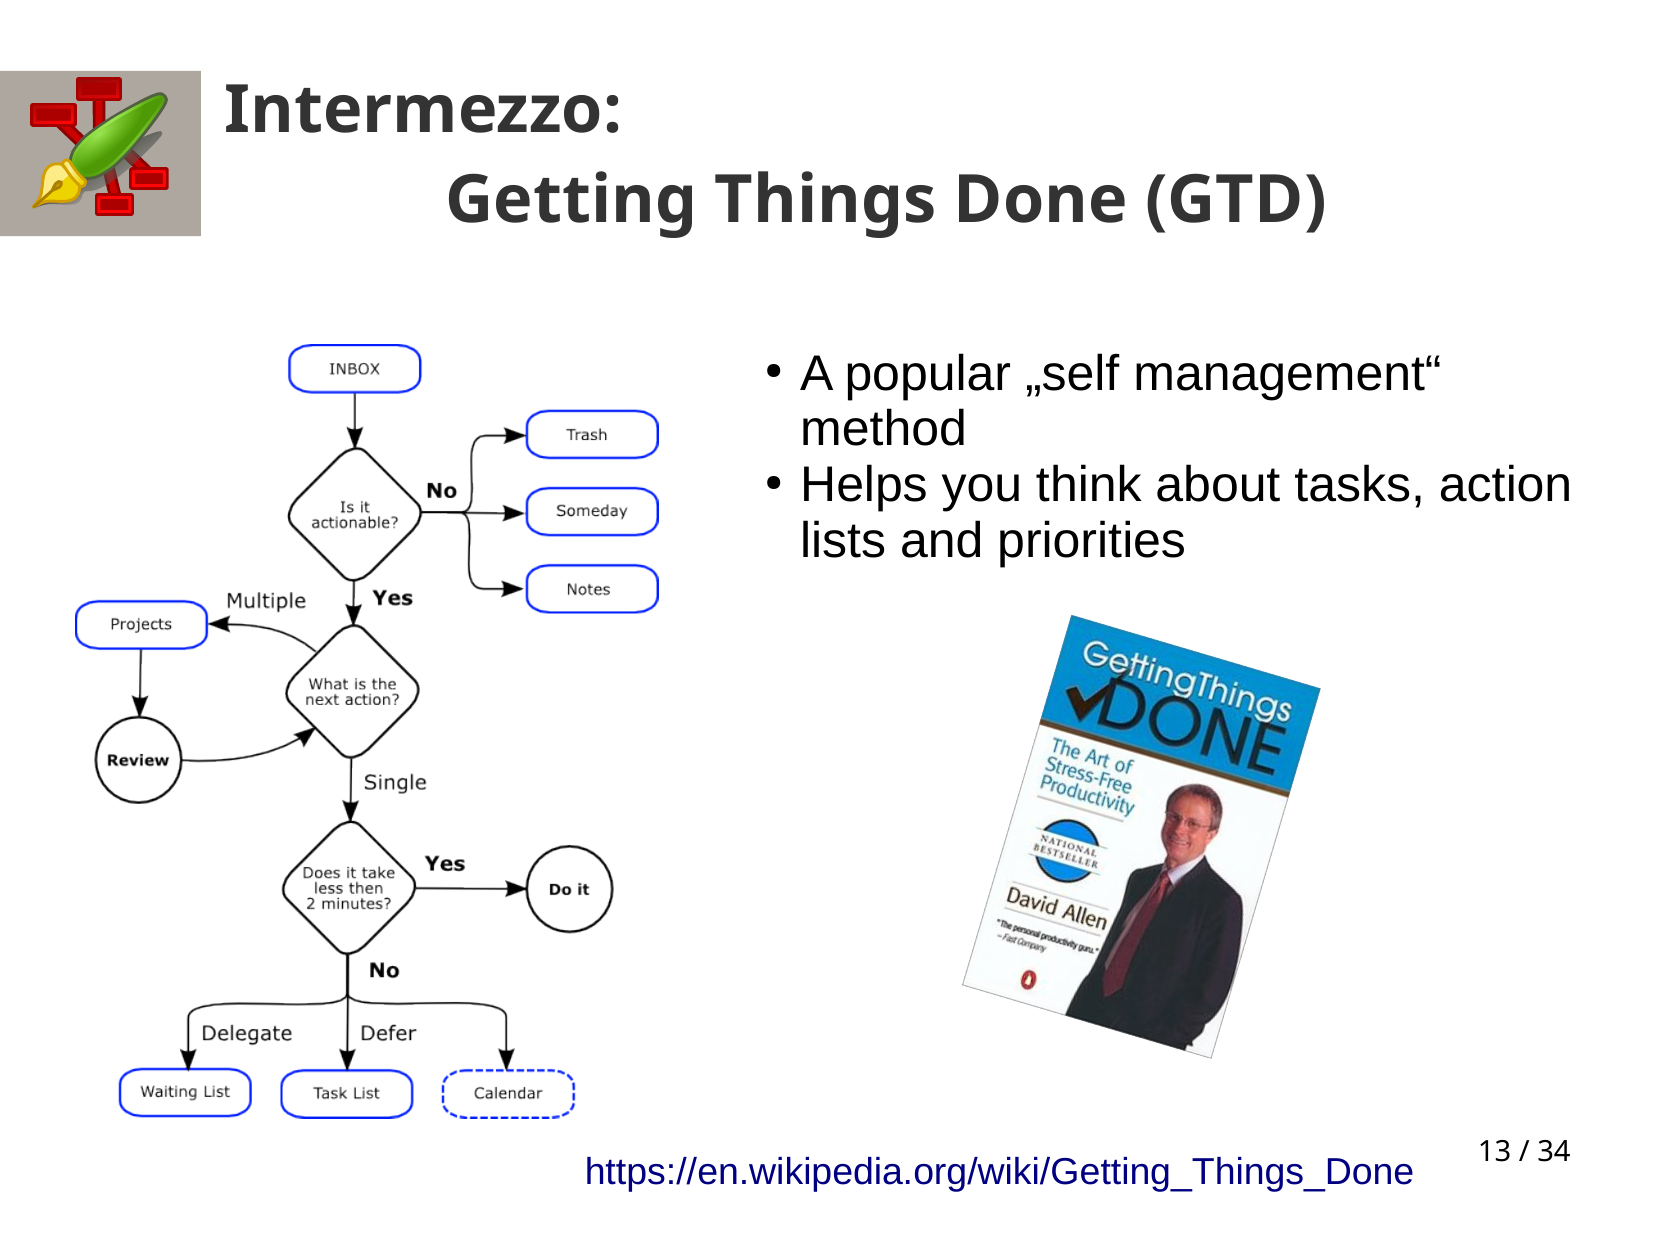

# Intermezzo: Getting Things Done (GTD)
A popular „self management“ method
Helps you think about tasks, action lists and priorities
13
https://en.wikipedia.org/wiki/Getting_Things_Done